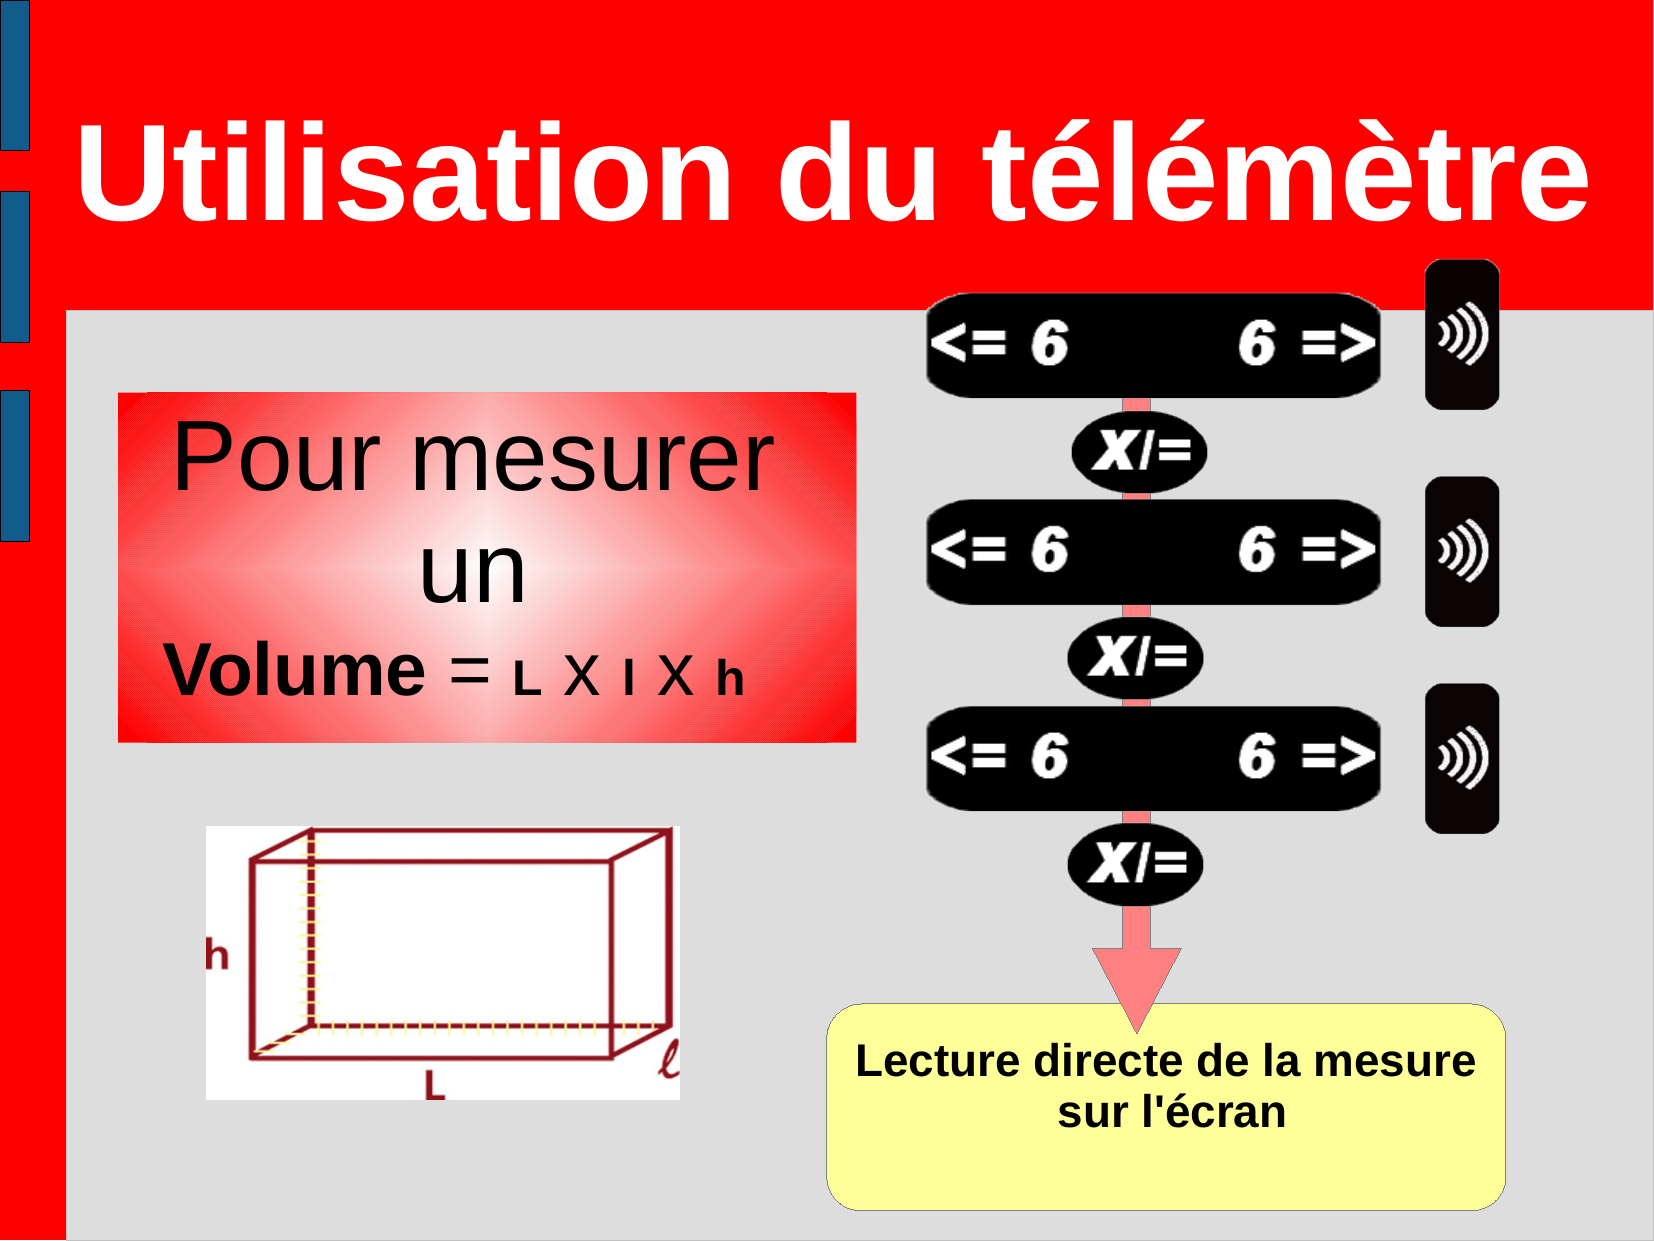

Utilisation du télémètre
Pour mesurer
un
Volume = L x l x h
Lecture directe de la mesure
 sur l'écran